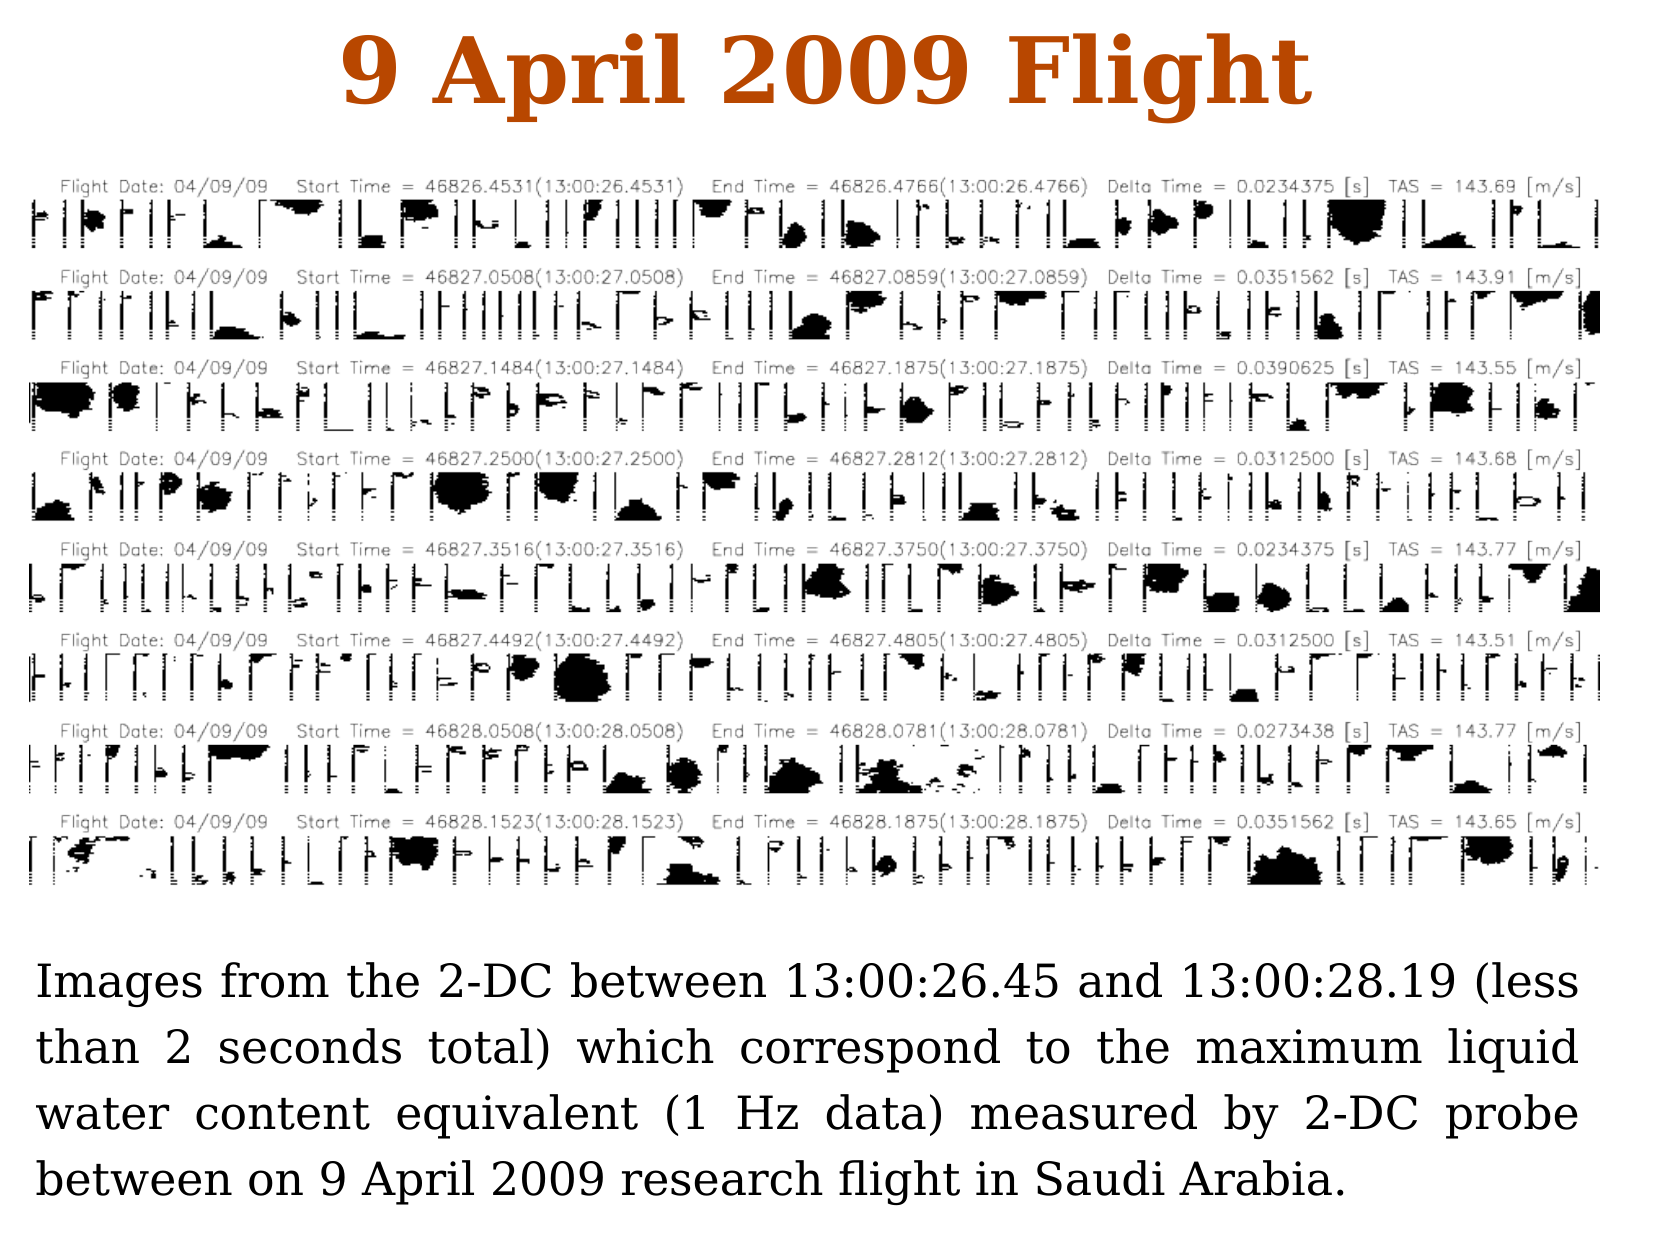

9 April 2009 Flight
Images from the 2-DC between 13:00:26.45 and 13:00:28.19 (less than 2 seconds total) which correspond to the maximum liquid water content equivalent (1 Hz data) measured by 2-DC probe between on 9 April 2009 research flight in Saudi Arabia.